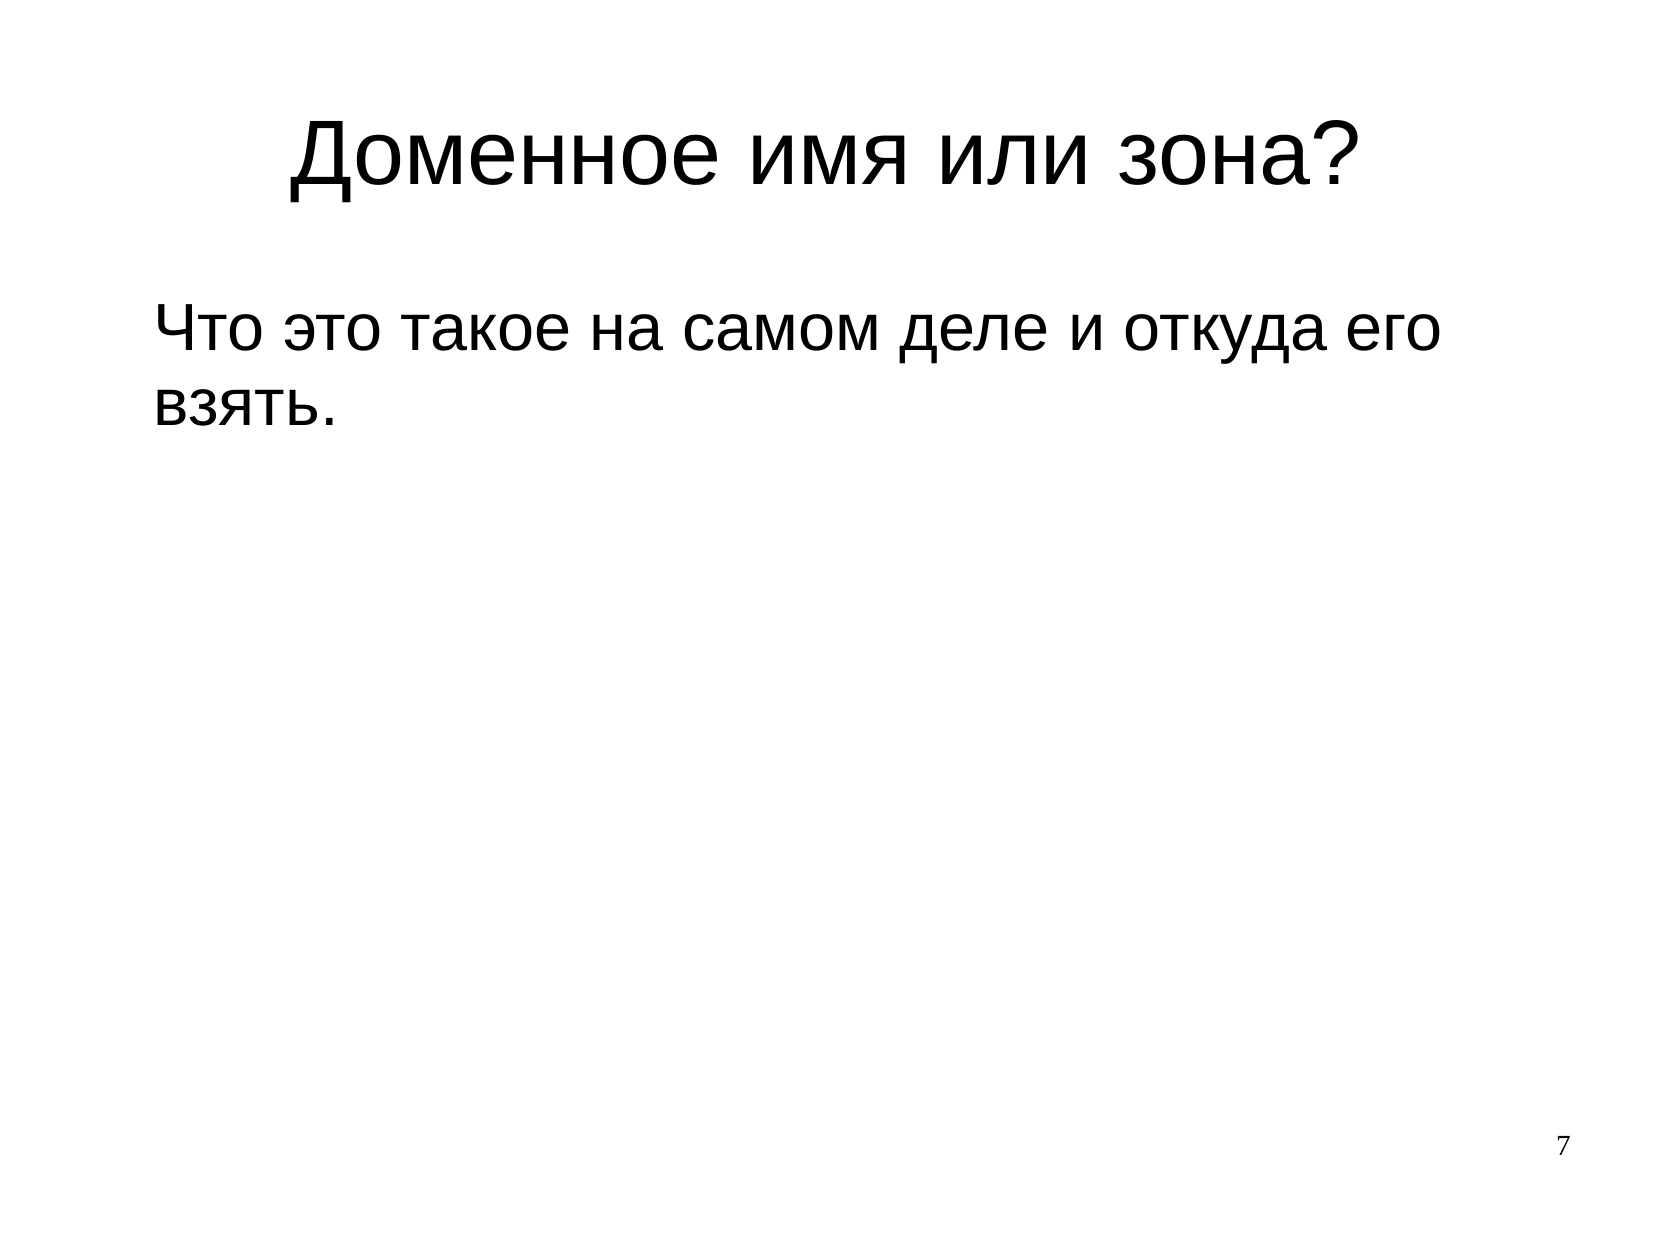

# Доменное имя или зона?
Что это такое на самом деле и откуда его взять.
7